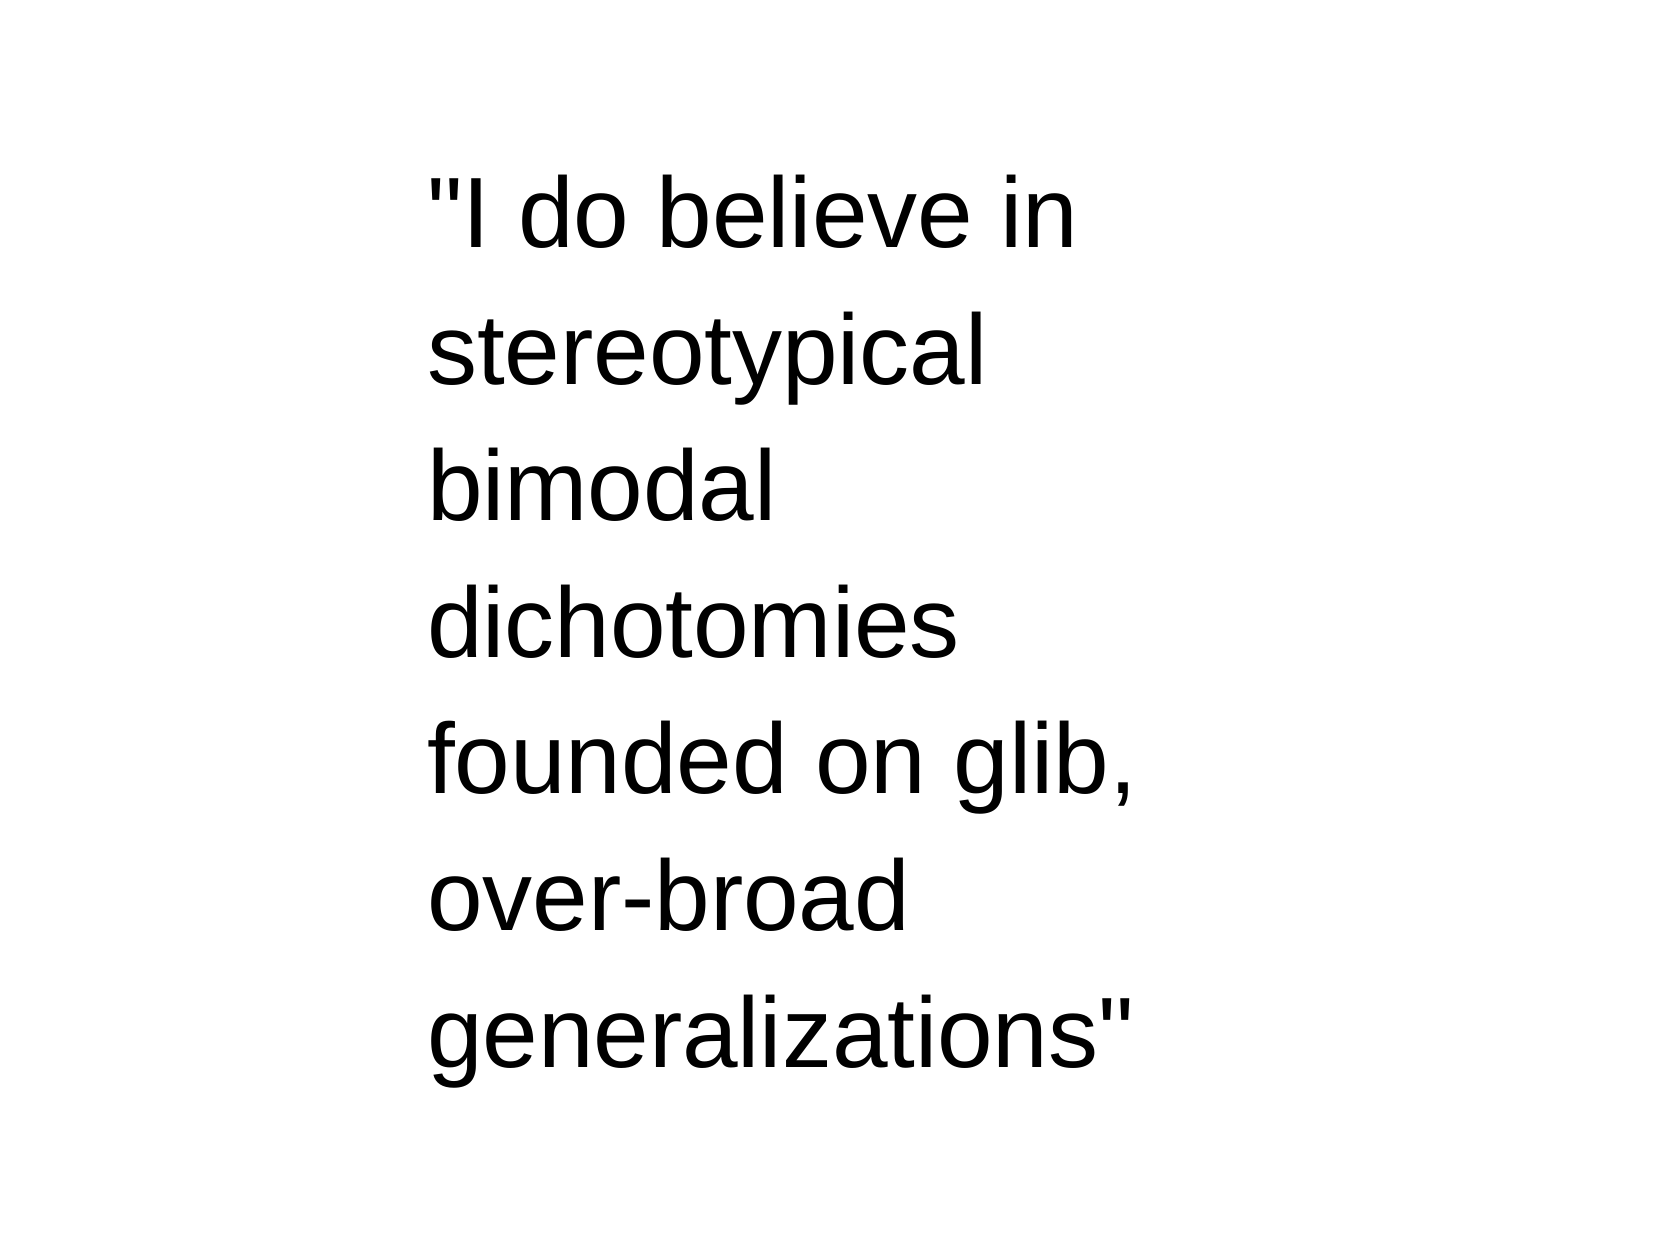

"I do believe in
stereotypical
bimodal
dichotomies
founded on glib,
over-broad
generalizations"